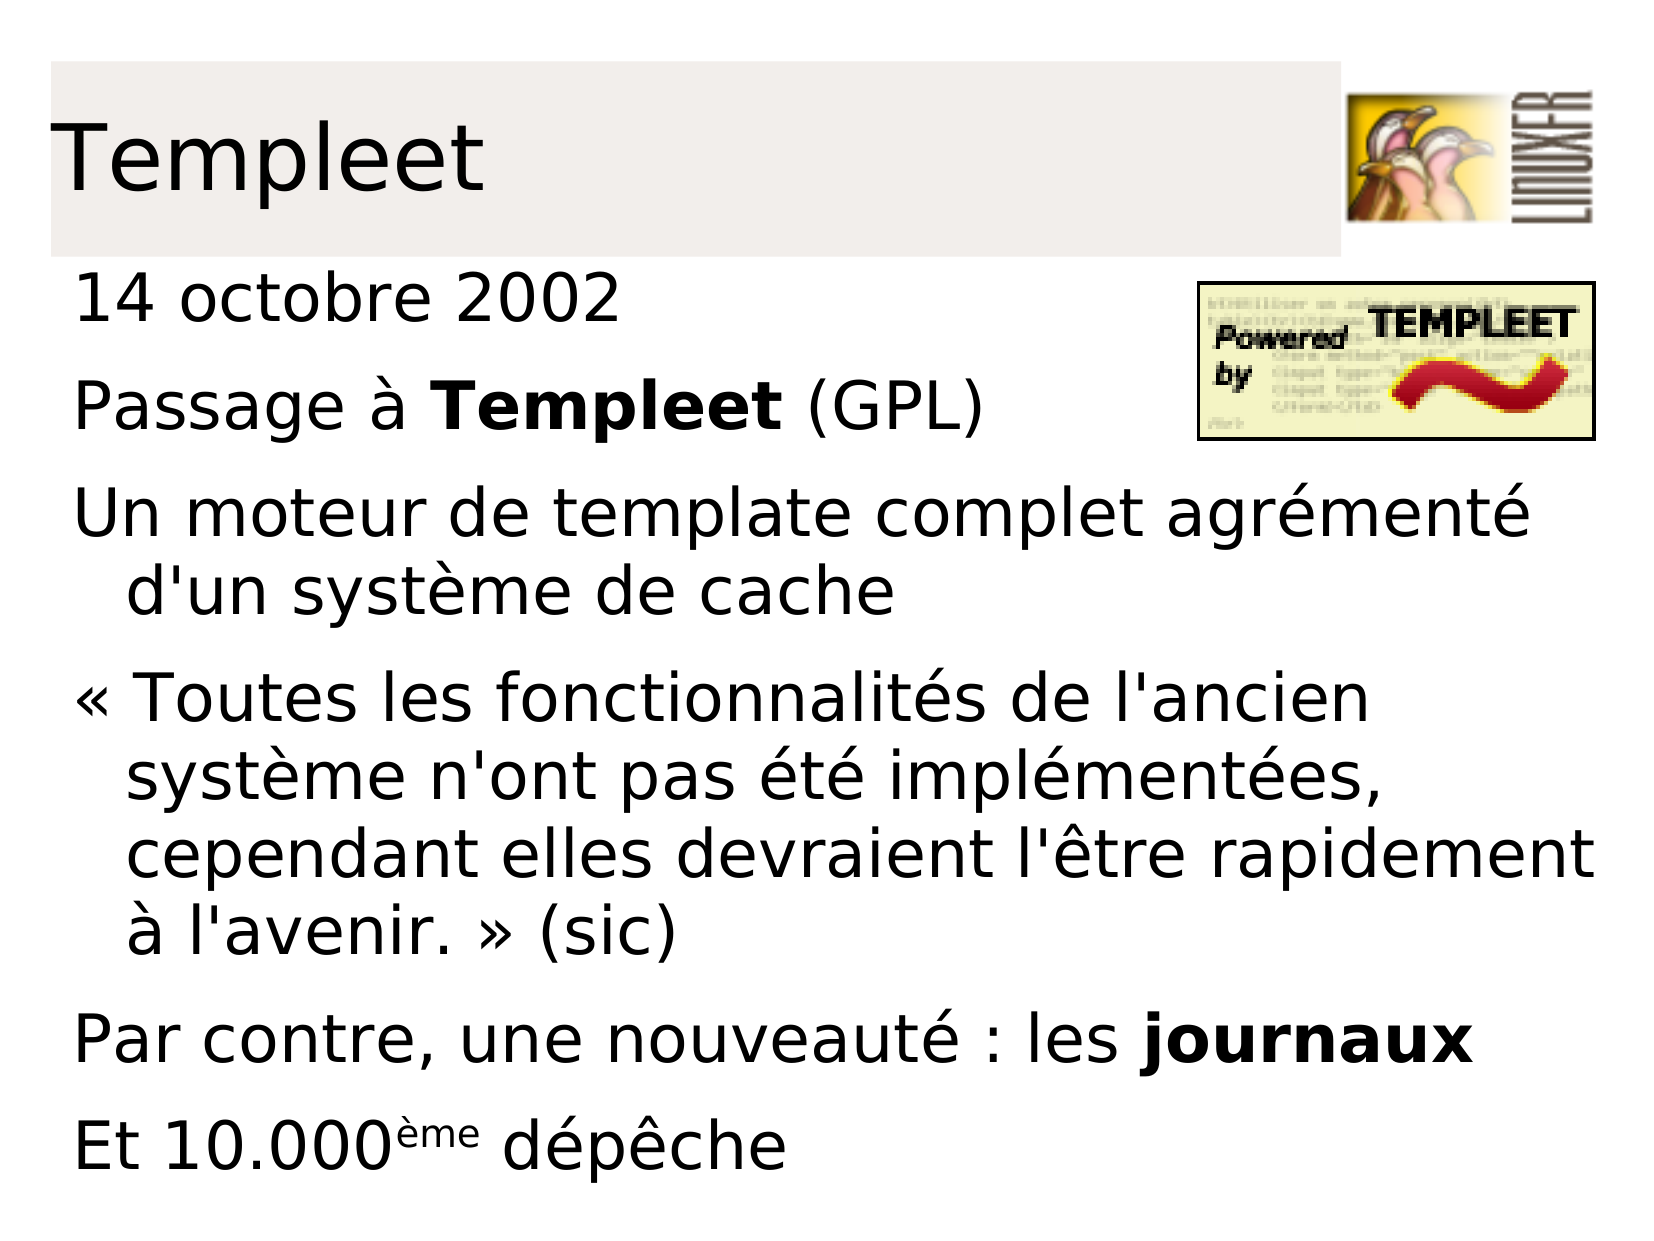

# Templeet
14 octobre 2002
Passage à Templeet (GPL)
Un moteur de template complet agrémenté d'un système de cache
« Toutes les fonctionnalités de l'ancien système n'ont pas été implémentées, cependant elles devraient l'être rapidement à l'avenir. » (sic)
Par contre, une nouveauté : les journaux
Et 10.000ème dépêche